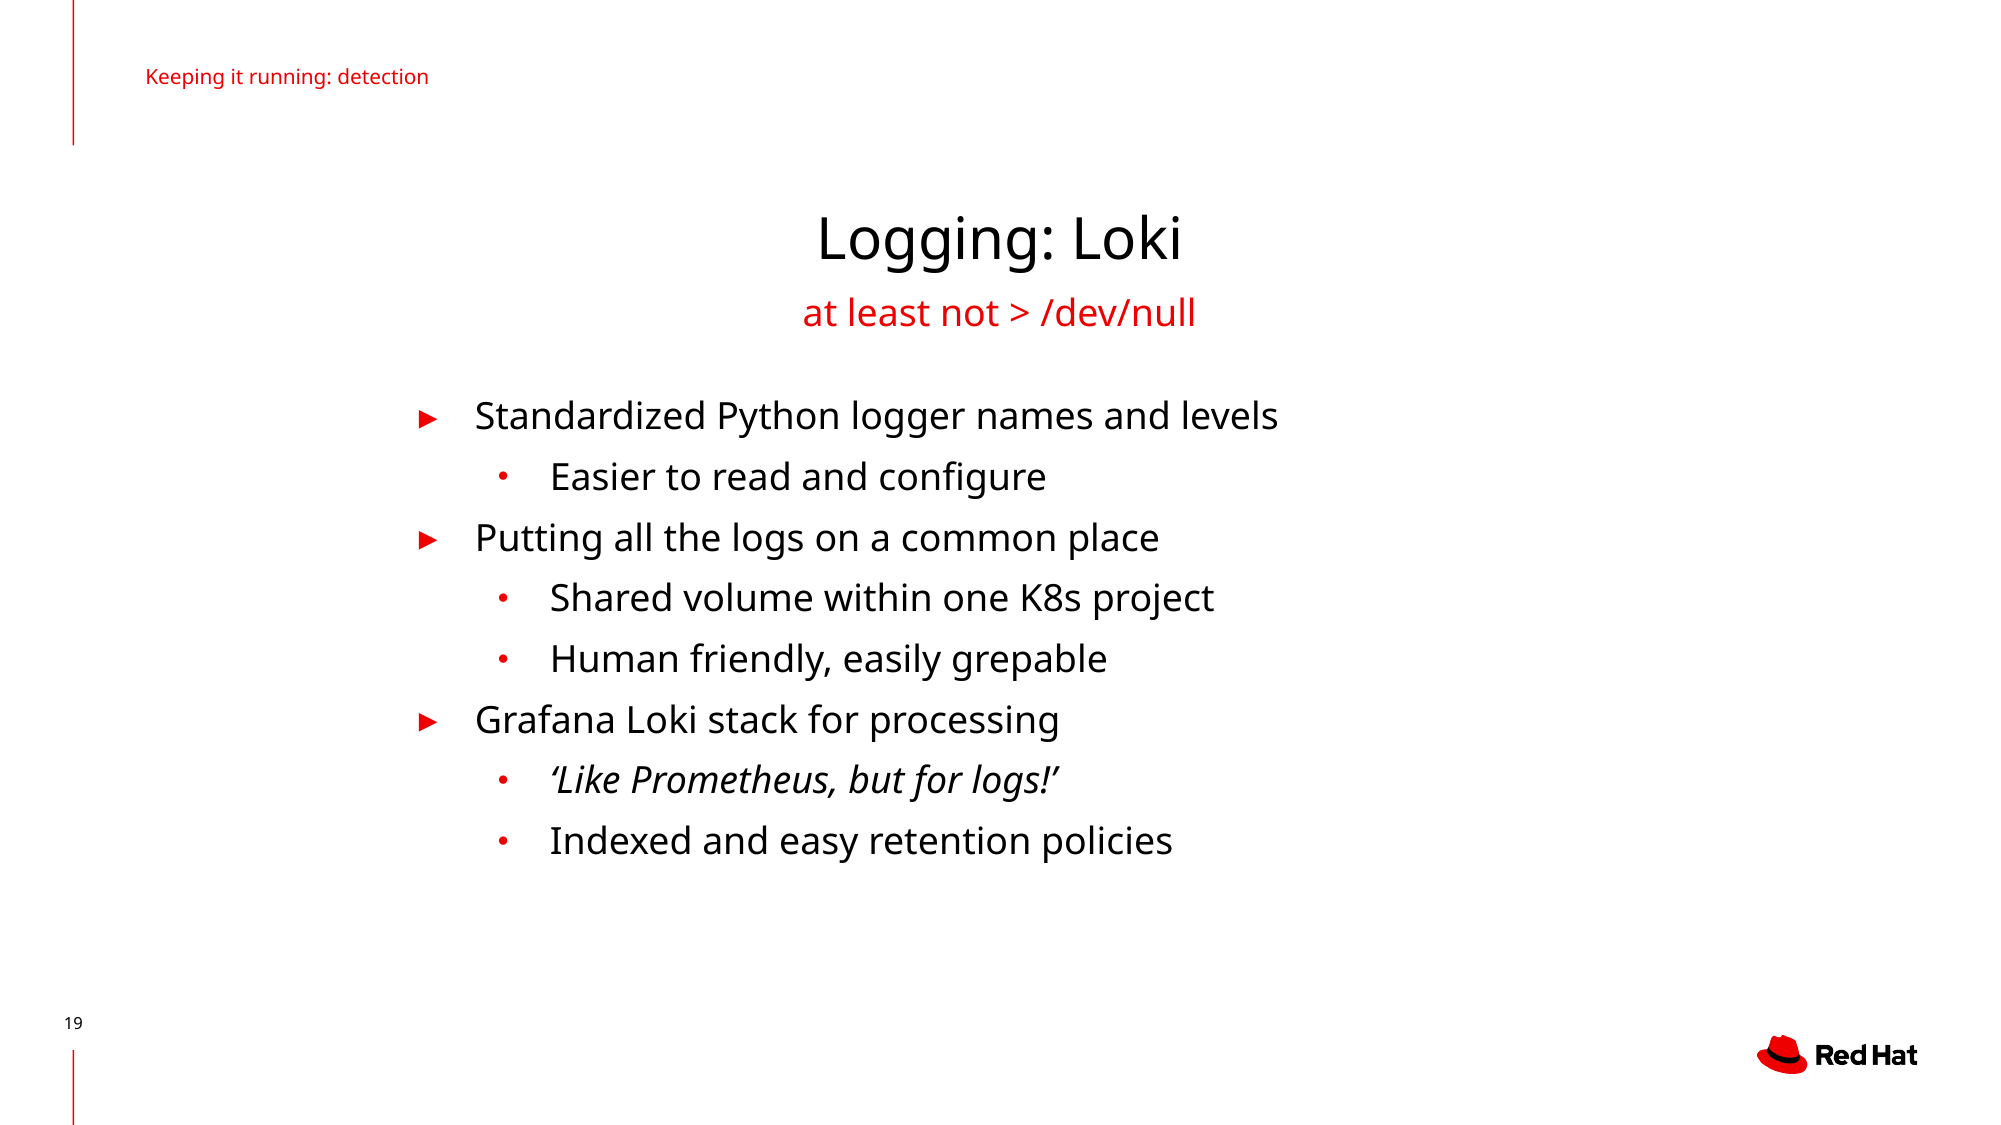

# Keeping it running: detection
Logging: Loki
at least not > /dev/null
Standardized Python logger names and levels
Easier to read and configure
Putting all the logs on a common place
Shared volume within one K8s project
Human friendly, easily grepable
Grafana Loki stack for processing
‘Like Prometheus, but for logs!’
Indexed and easy retention policies